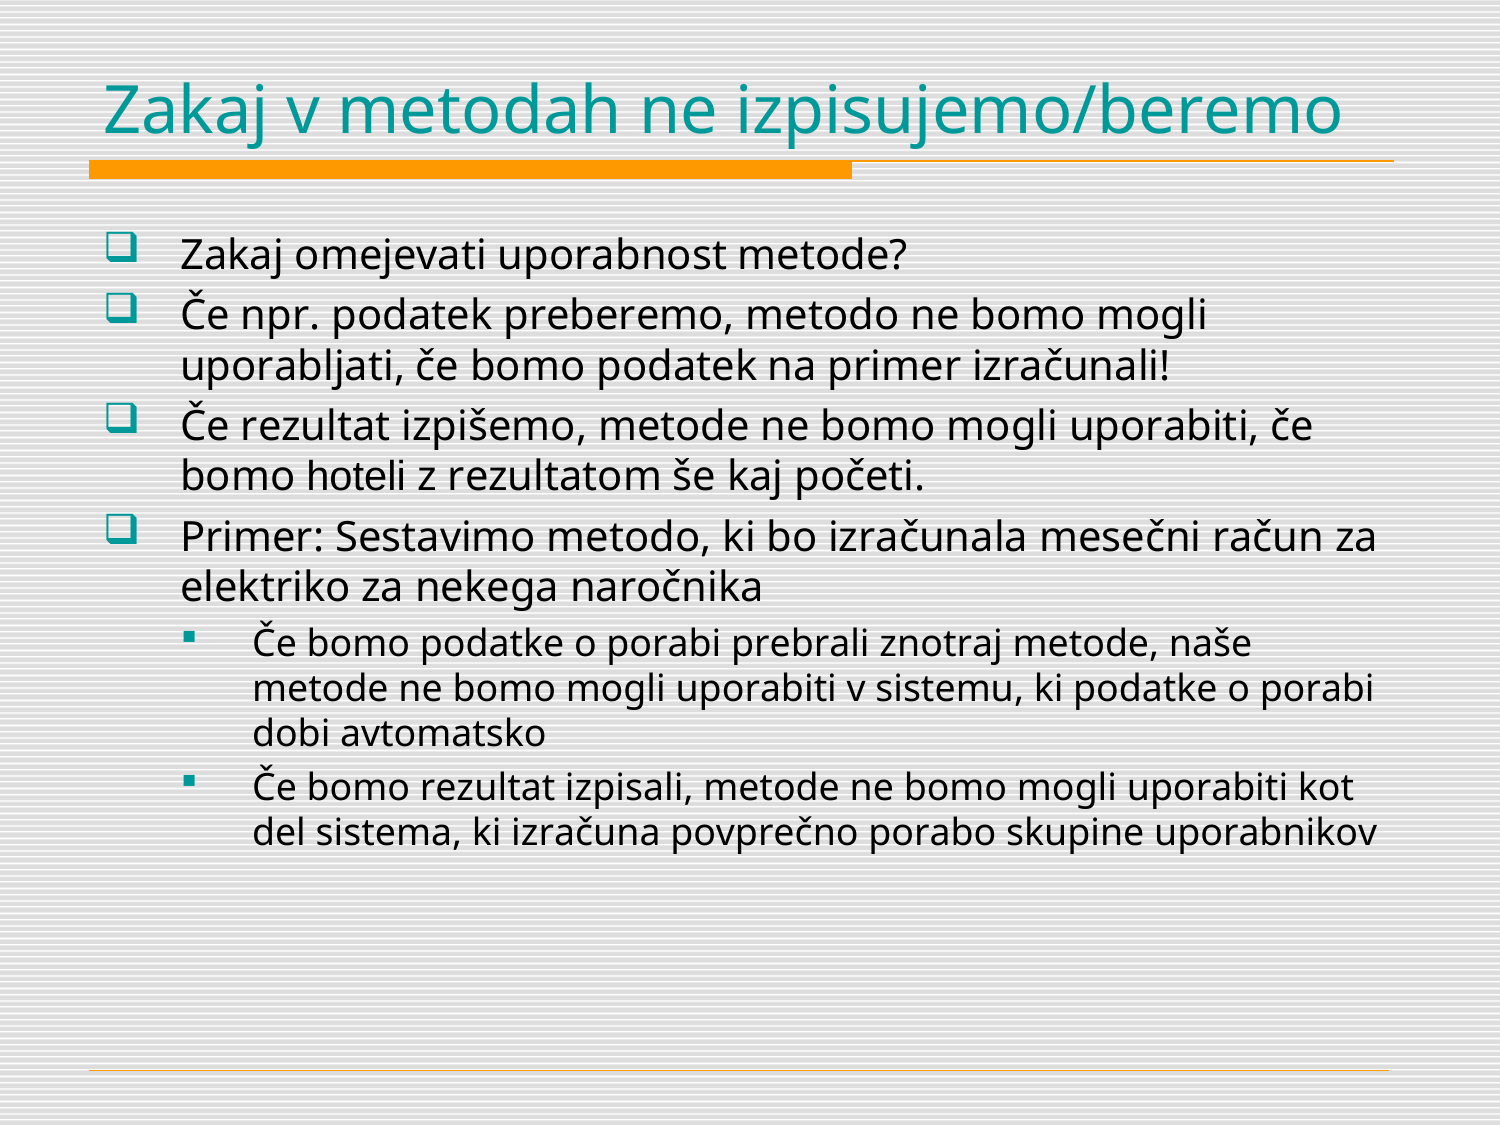

# Zakaj v metodah ne izpisujemo/beremo
Zakaj omejevati uporabnost metode?
Če npr. podatek preberemo, metodo ne bomo mogli uporabljati, če bomo podatek na primer izračunali!
Če rezultat izpišemo, metode ne bomo mogli uporabiti, če bomo hoteli z rezultatom še kaj početi.
Primer: Sestavimo metodo, ki bo izračunala mesečni račun za elektriko za nekega naročnika
Če bomo podatke o porabi prebrali znotraj metode, naše metode ne bomo mogli uporabiti v sistemu, ki podatke o porabi dobi avtomatsko
Če bomo rezultat izpisali, metode ne bomo mogli uporabiti kot del sistema, ki izračuna povprečno porabo skupine uporabnikov